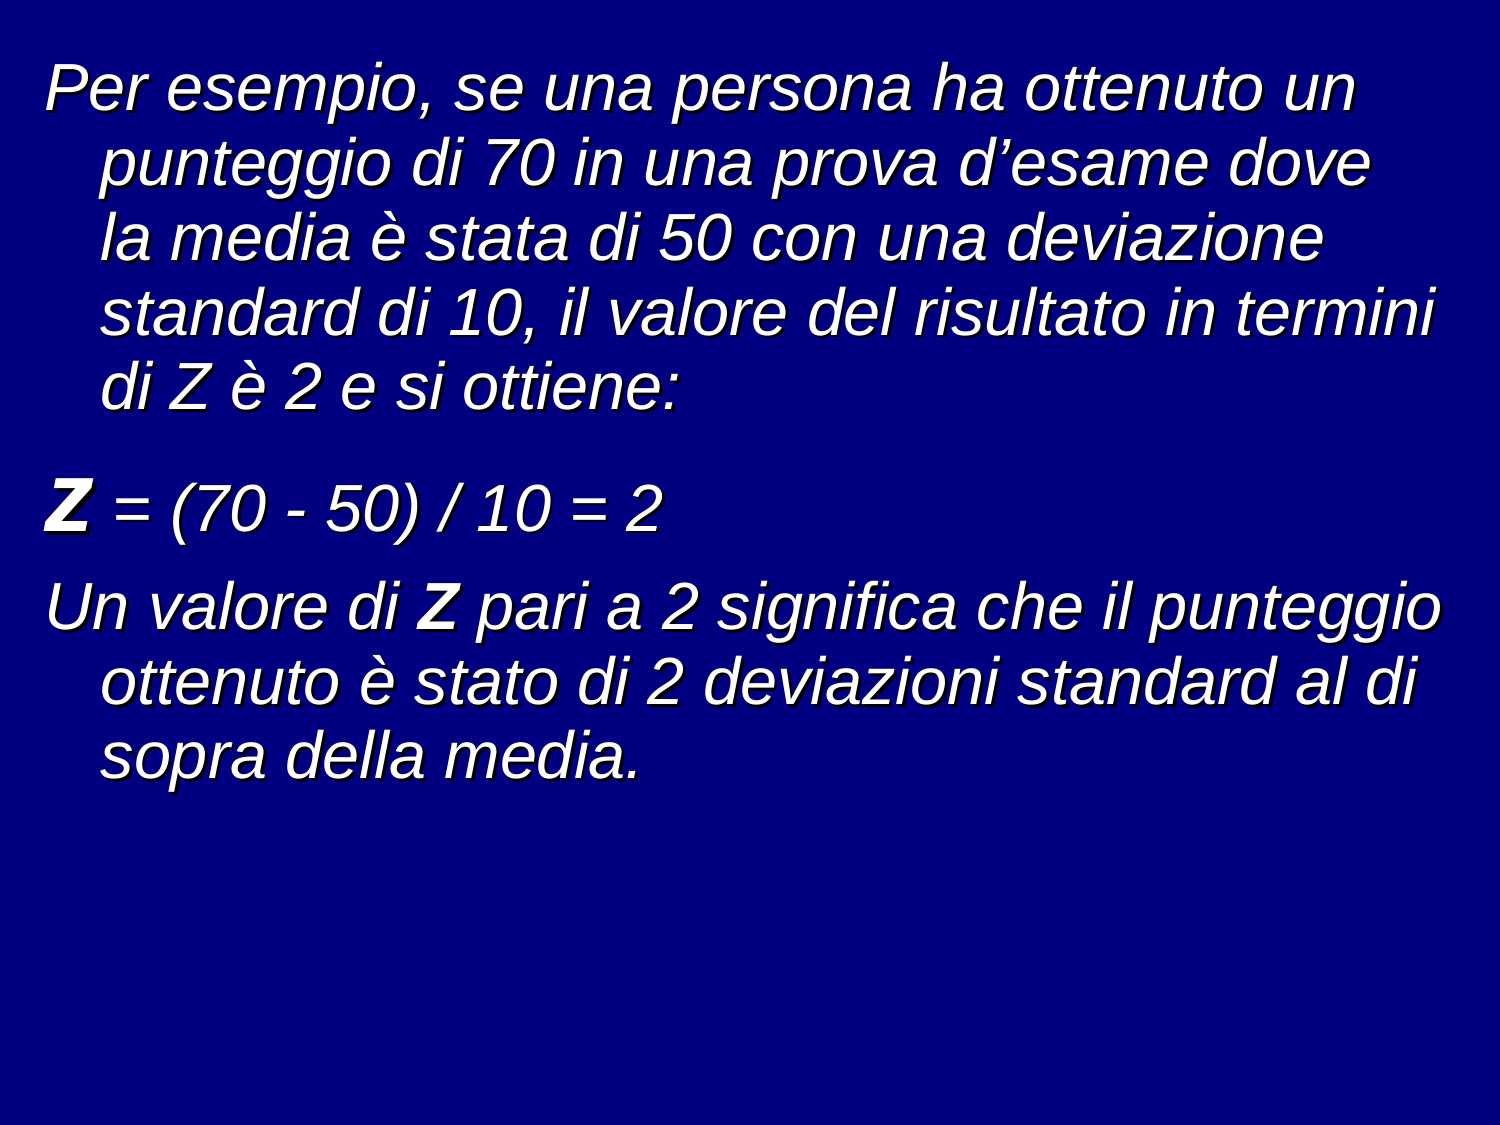

# Per esempio, se una persona ha ottenuto un punteggio di 70 in una prova d’esame dove la media è stata di 50 con una deviazione standard di 10, il valore del risultato in termini di Z è 2 e si ottiene:
z = (70 - 50) / 10 = 2
Un valore di Z pari a 2 significa che il punteggio ottenuto è stato di 2 deviazioni standard al di sopra della media.